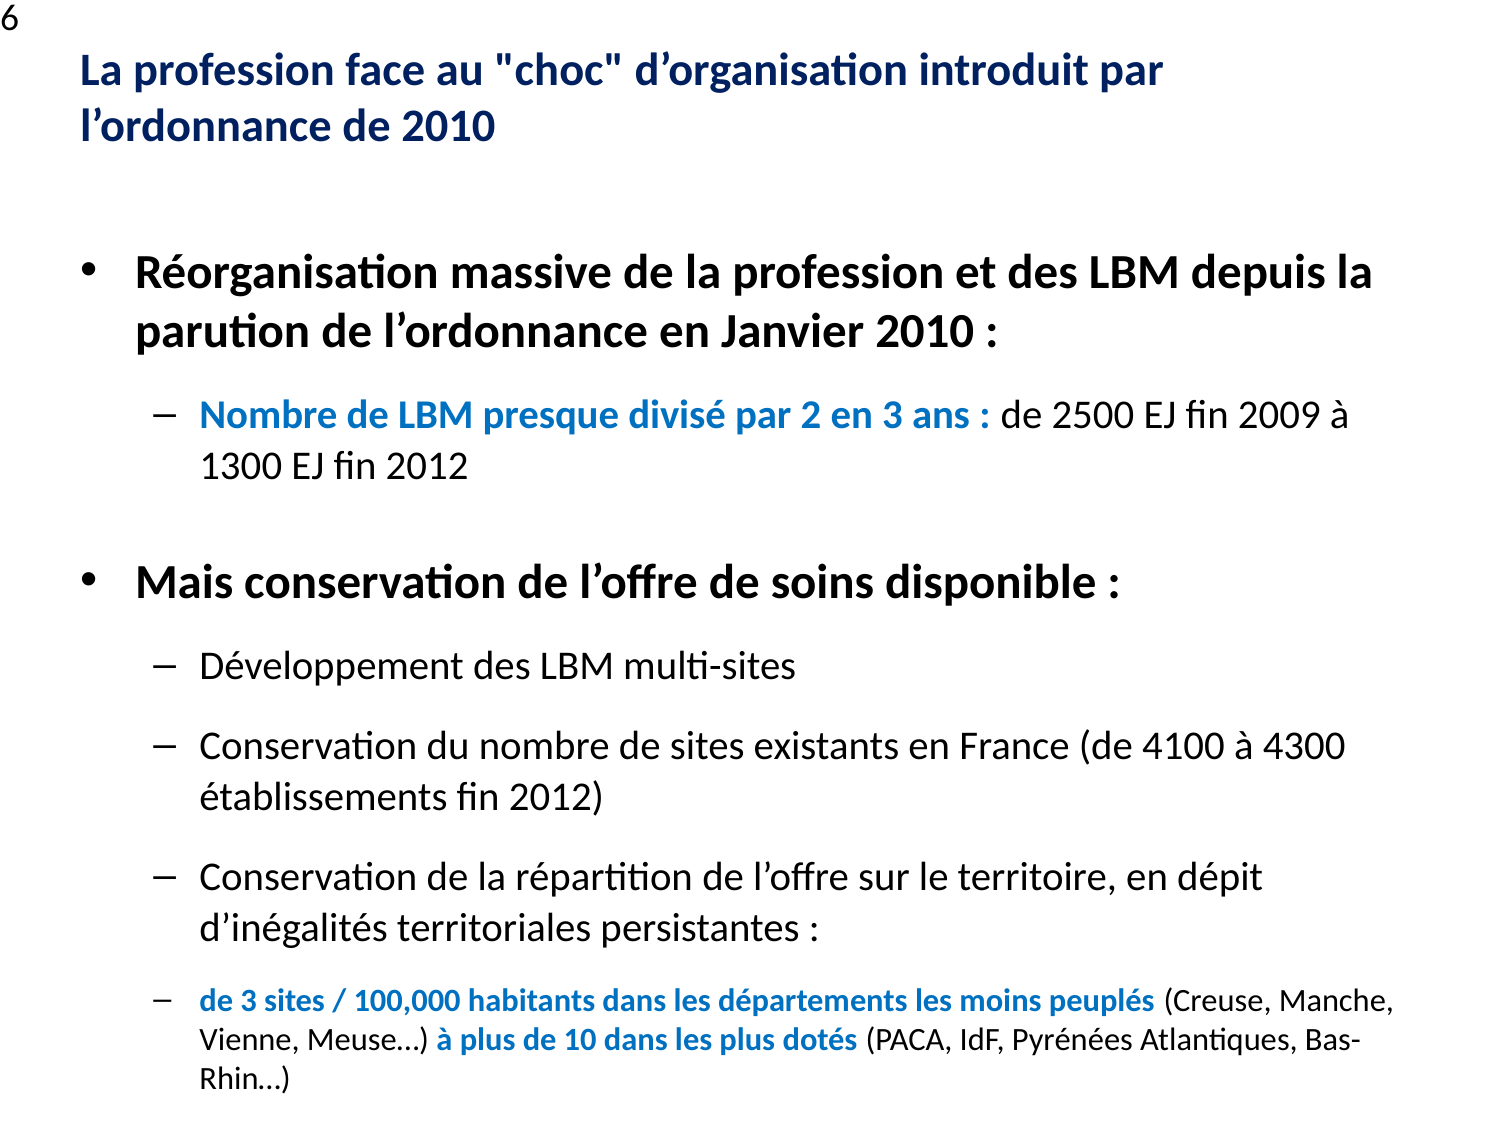

# La profession face au "choc" d’organisation introduit par l’ordonnance de 2010
Réorganisation massive de la profession et des LBM depuis la parution de l’ordonnance en Janvier 2010 :
Nombre de LBM presque divisé par 2 en 3 ans : de 2500 EJ fin 2009 à 1300 EJ fin 2012
Mais conservation de l’offre de soins disponible :
Développement des LBM multi-sites
Conservation du nombre de sites existants en France (de 4100 à 4300 établissements fin 2012)
Conservation de la répartition de l’offre sur le territoire, en dépit d’inégalités territoriales persistantes :
de 3 sites / 100,000 habitants dans les départements les moins peuplés (Creuse, Manche, Vienne, Meuse…) à plus de 10 dans les plus dotés (PACA, IdF, Pyrénées Atlantiques, Bas-Rhin…)